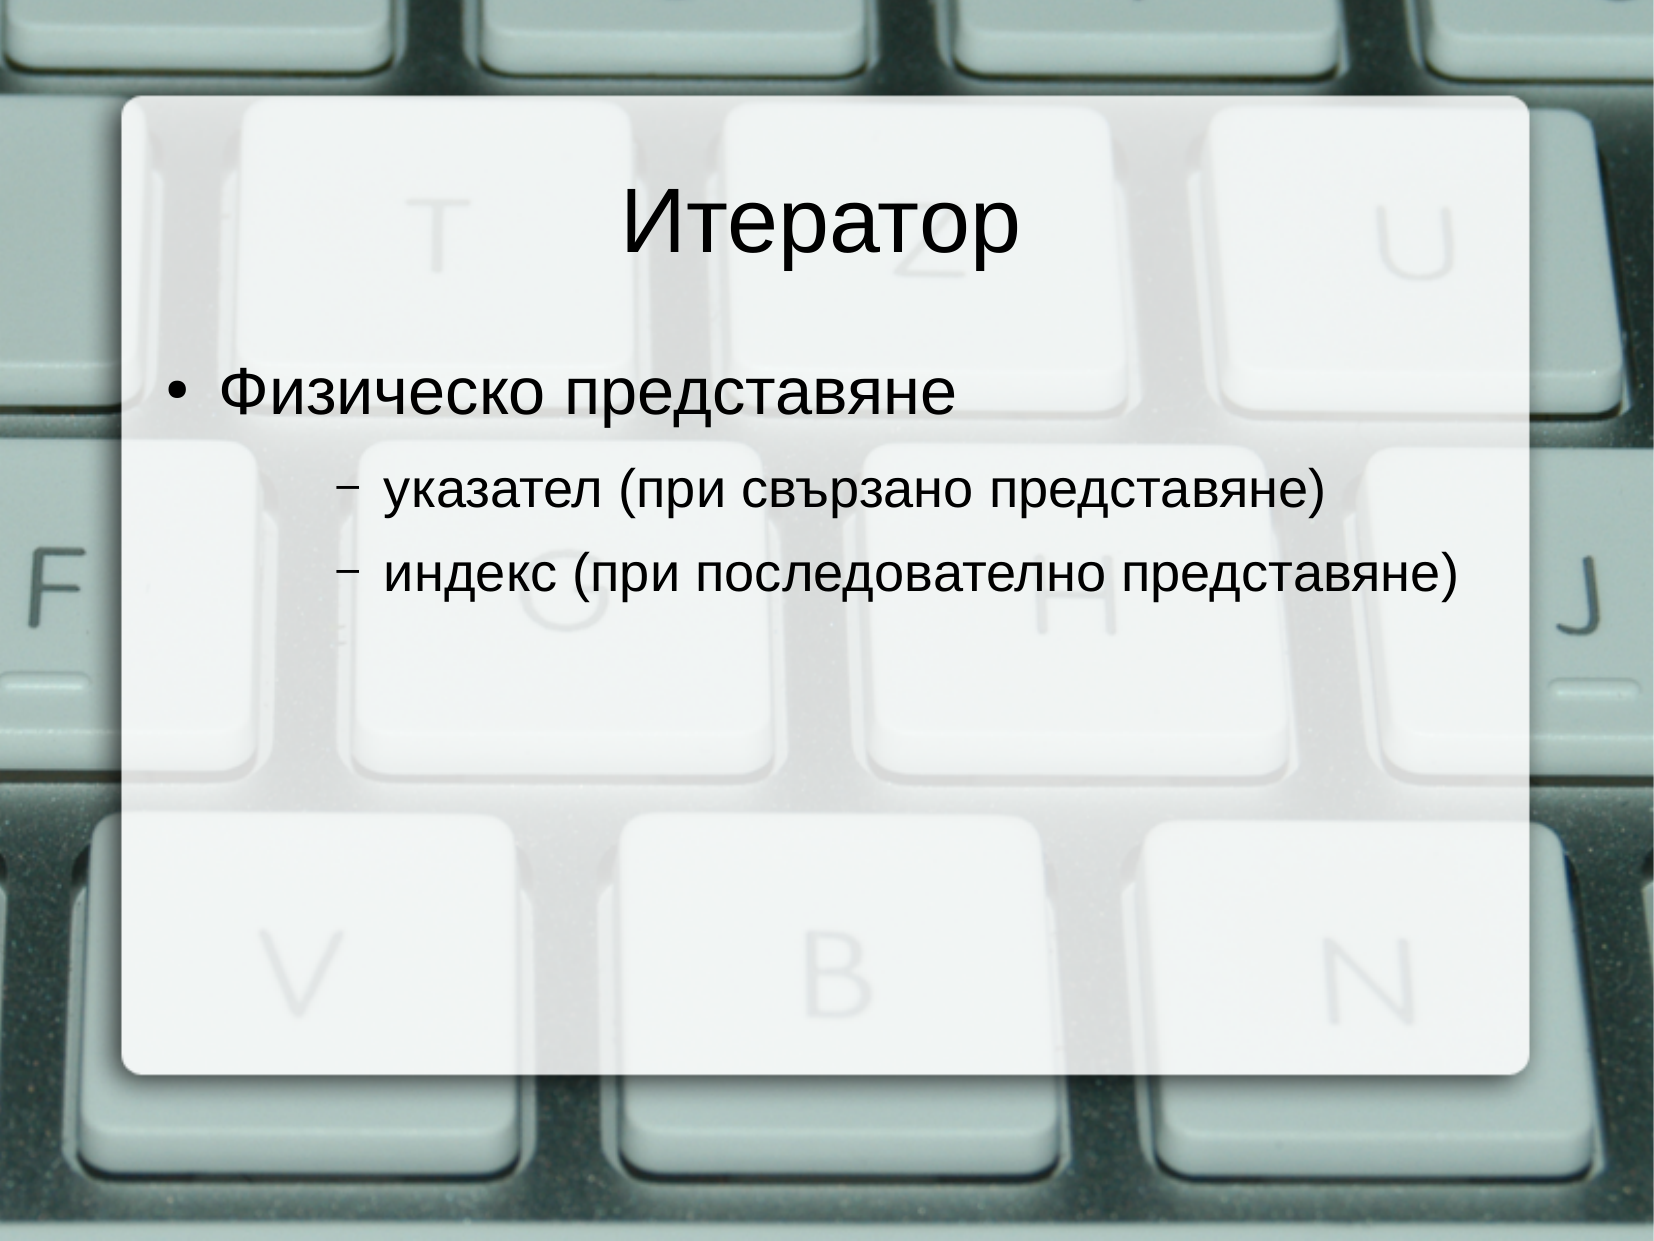

# Итератор
Физическо представяне
указател (при свързано представяне)
индекс (при последователно представяне)